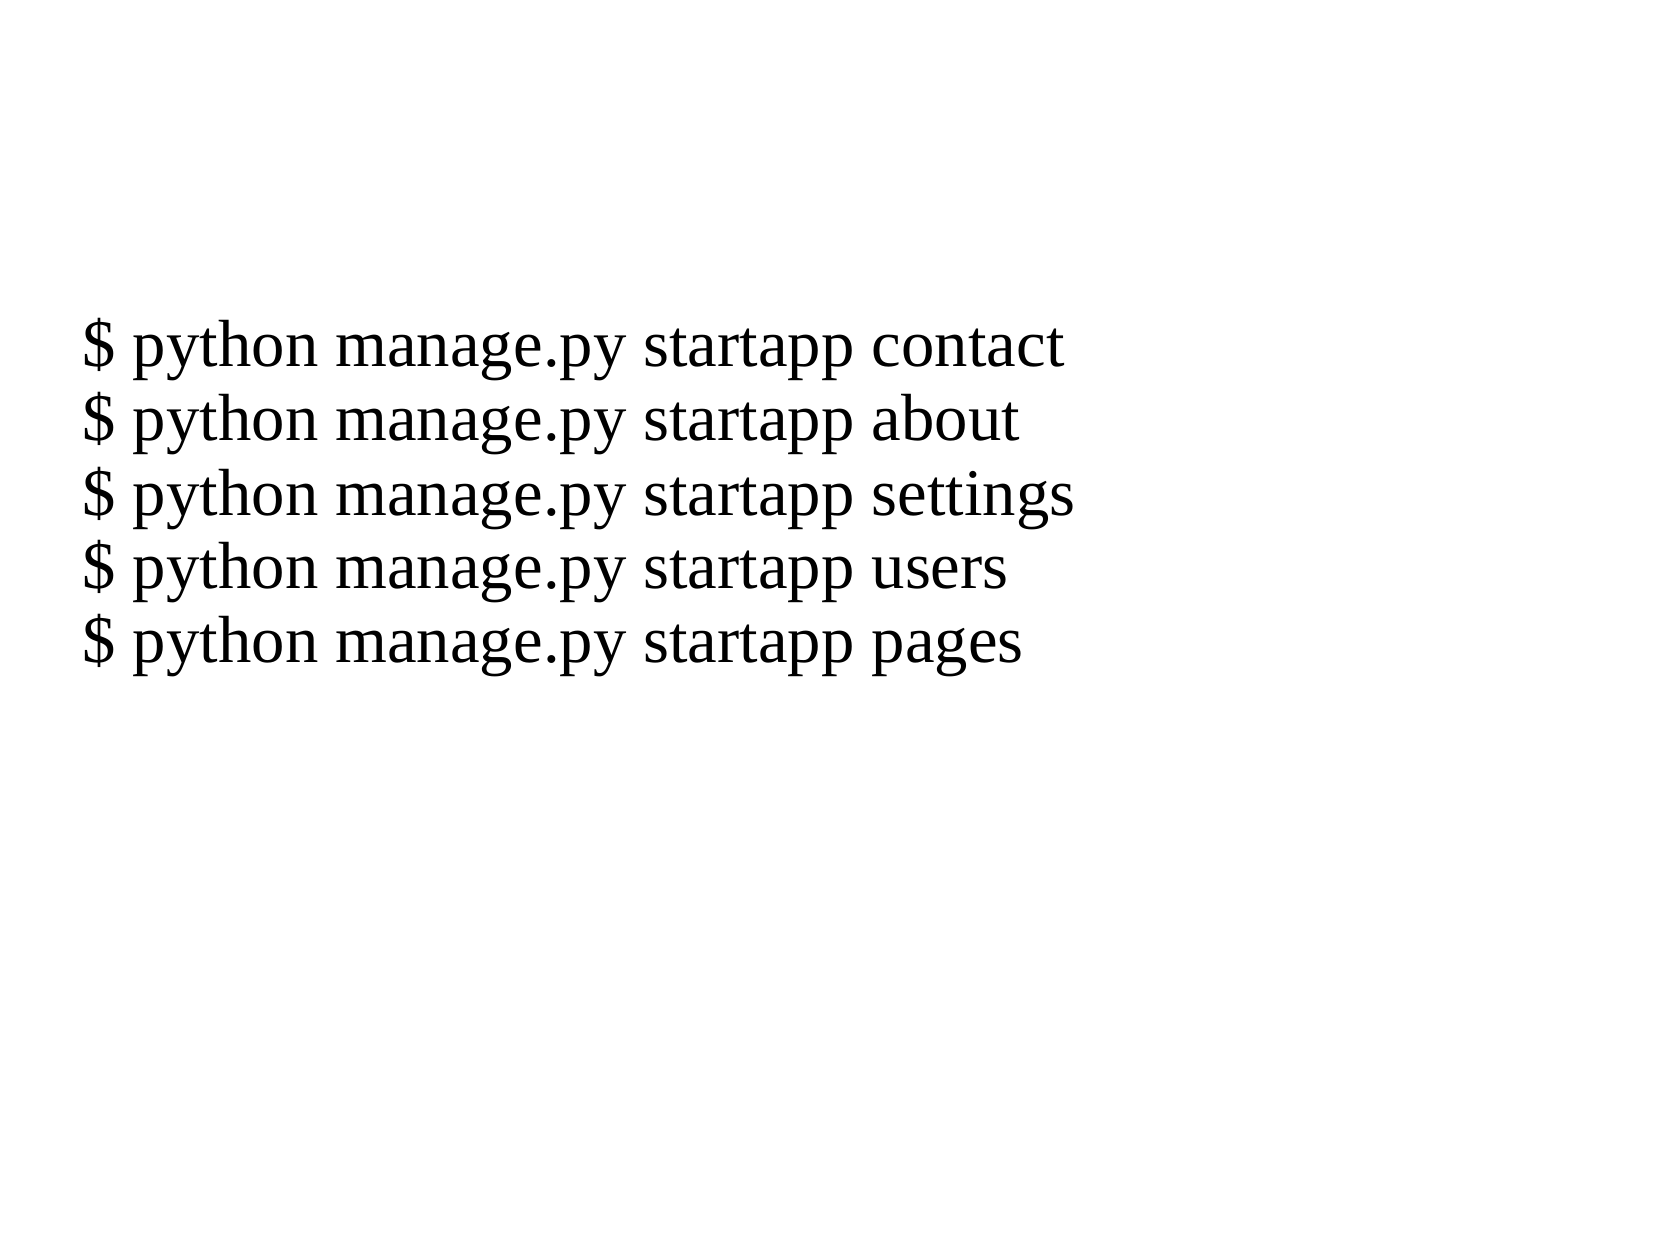

# $ python manage.py startapp contact
$ python manage.py startapp about
$ python manage.py startapp settings
$ python manage.py startapp users
$ python manage.py startapp pages